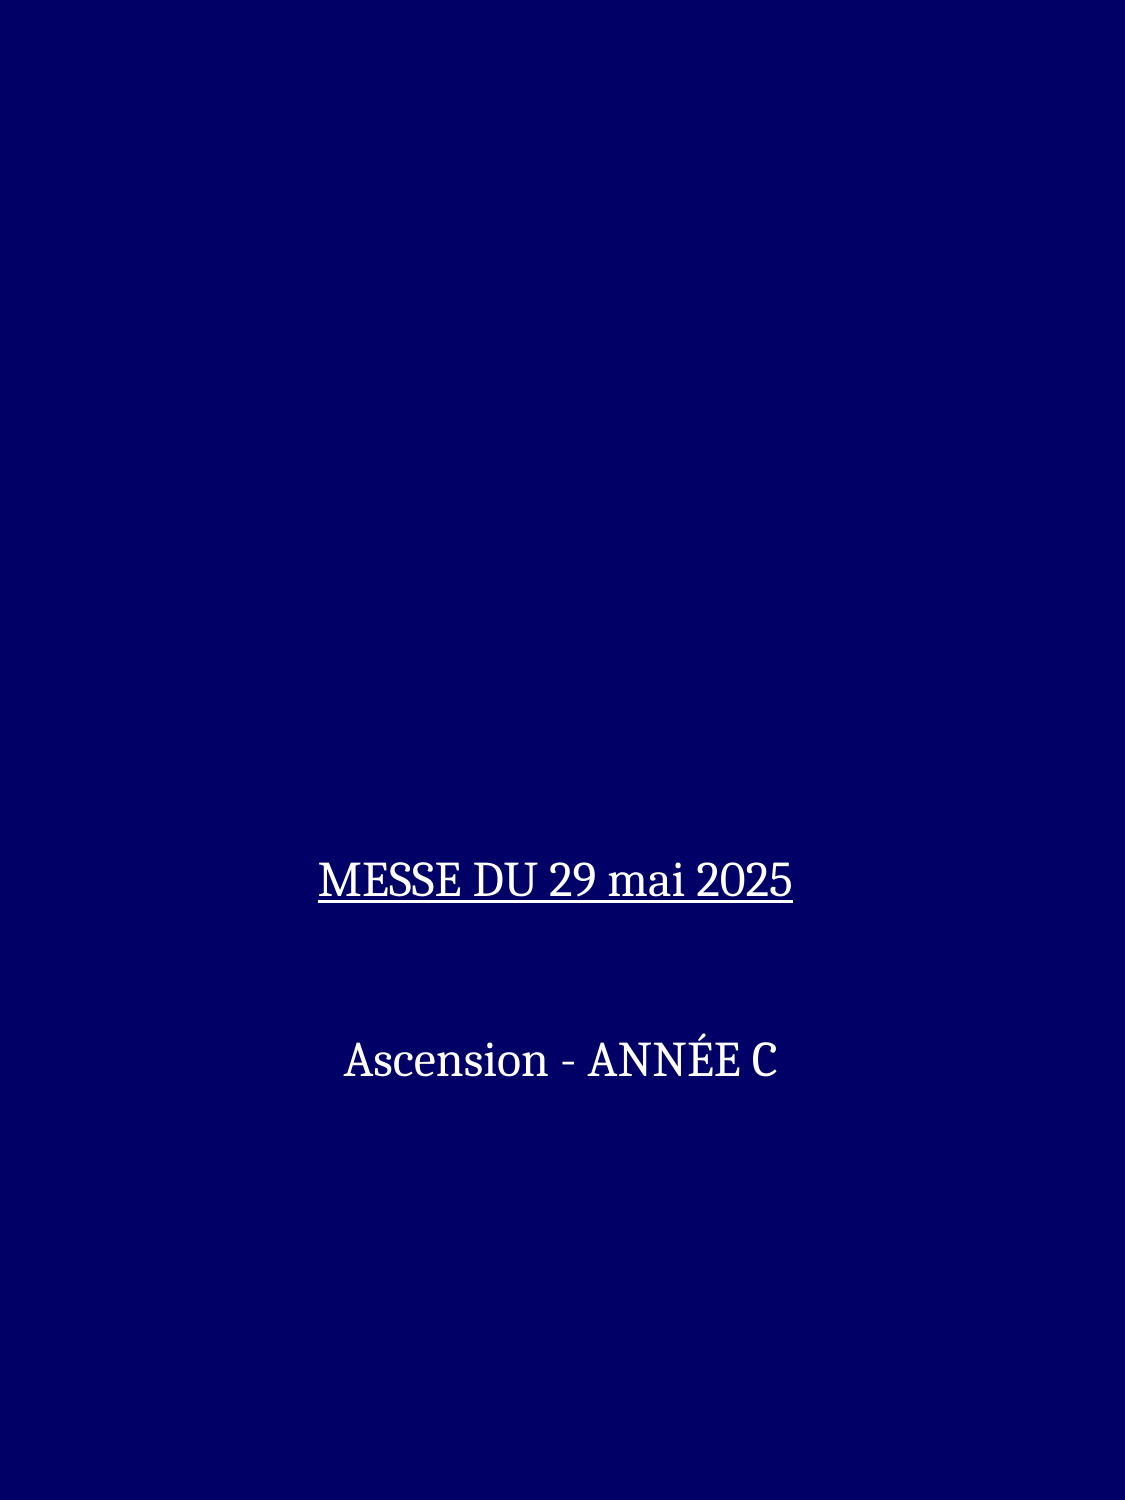

MESSE DU 29 mai 2025
 Ascension - ANNÉE C